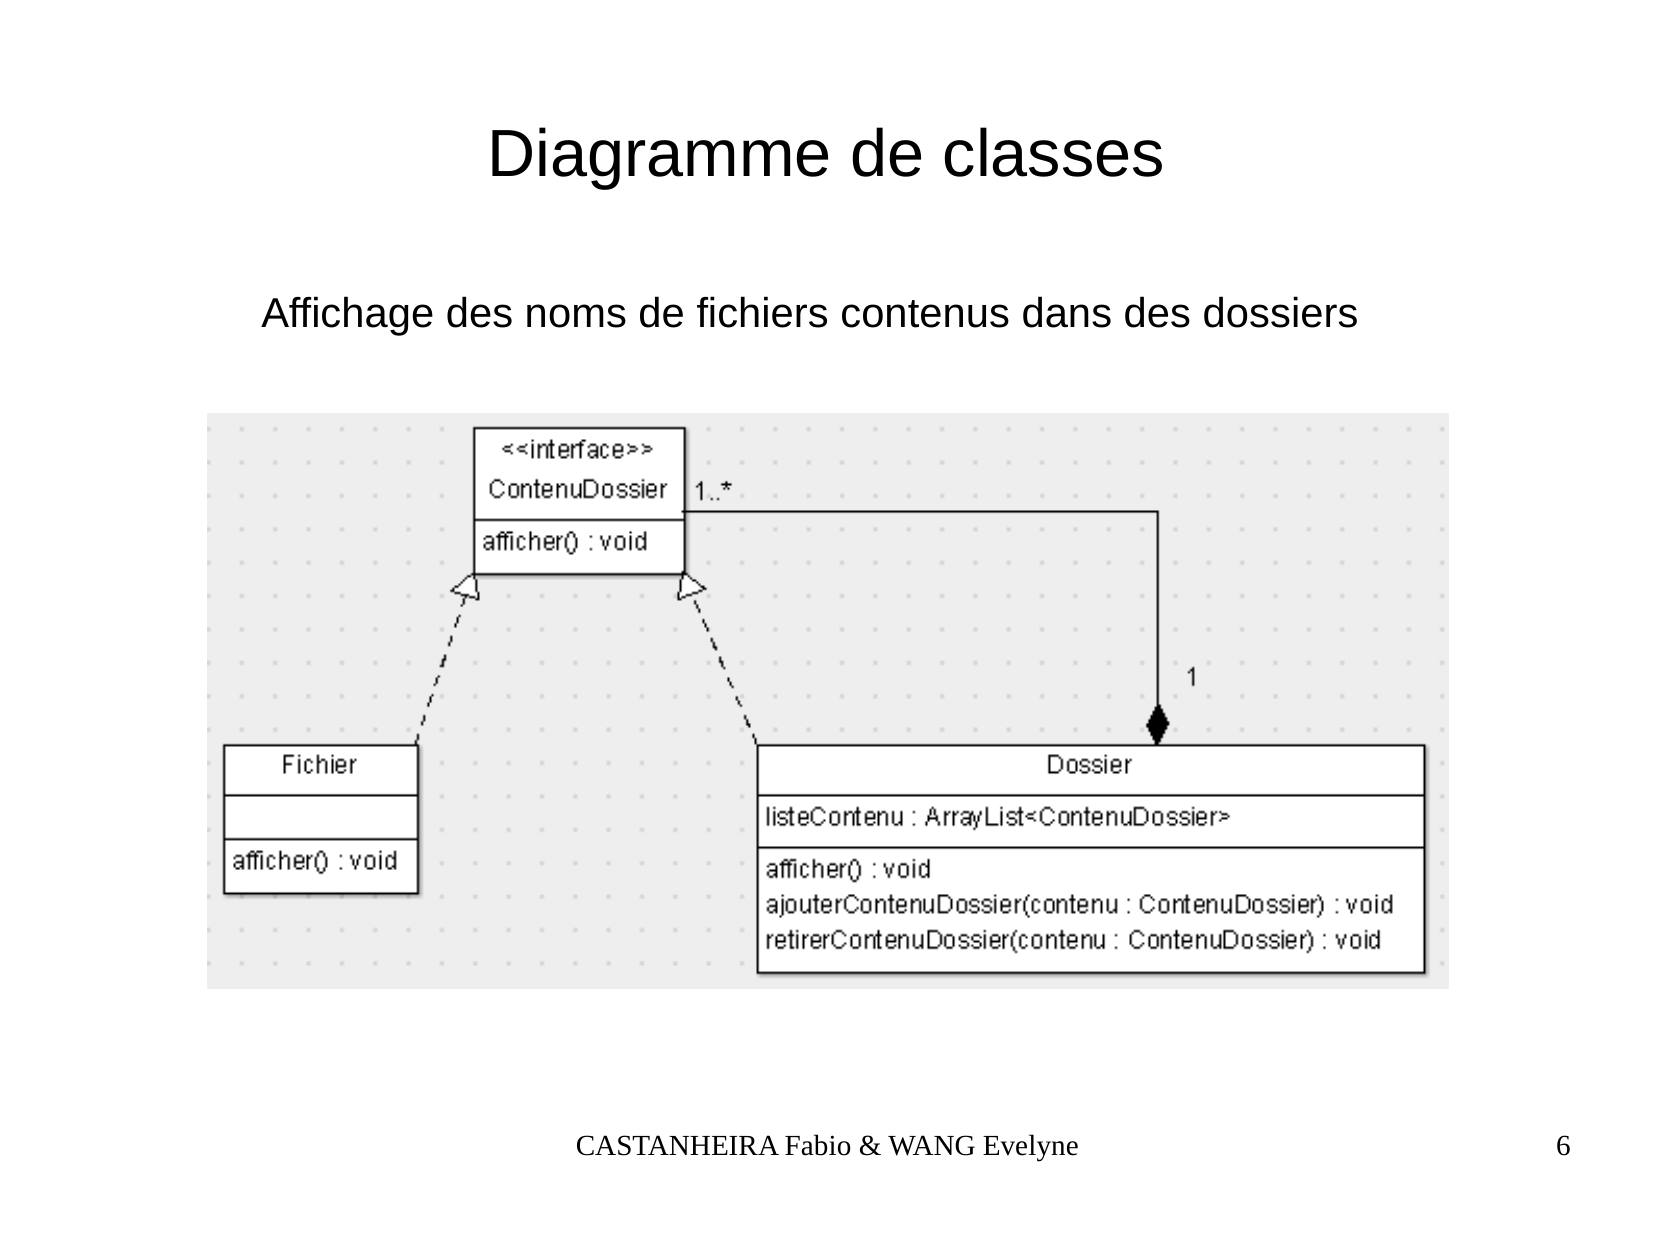

# Diagramme de classes
Affichage des noms de fichiers contenus dans des dossiers
CASTANHEIRA Fabio & WANG Evelyne
6